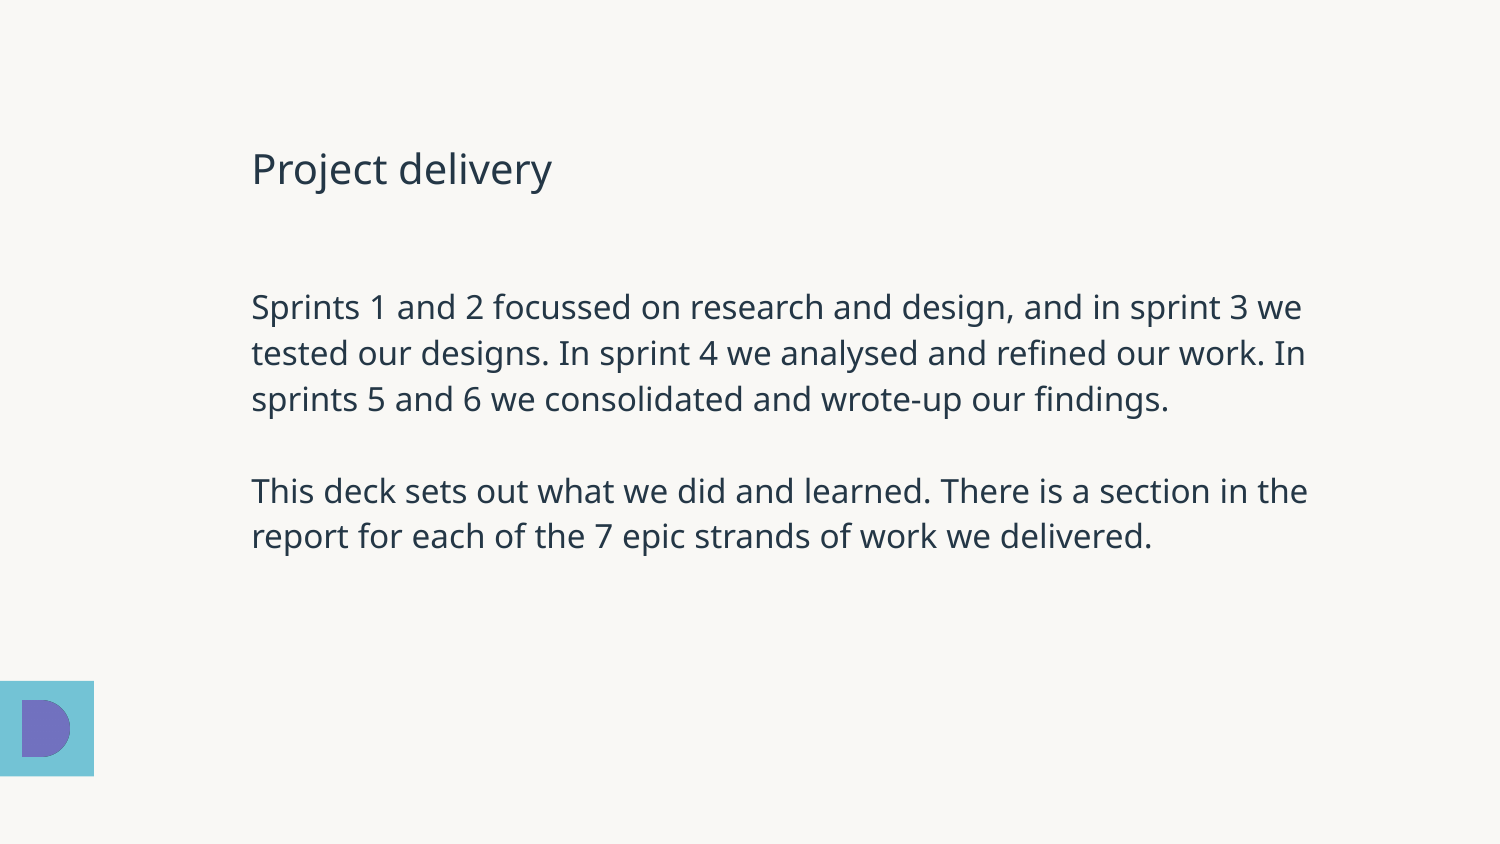

# Project delivery
Sprints 1 and 2 focussed on research and design, and in sprint 3 we tested our designs. In sprint 4 we analysed and refined our work. In sprints 5 and 6 we consolidated and wrote-up our findings.
This deck sets out what we did and learned. There is a section in the report for each of the 7 epic strands of work we delivered.